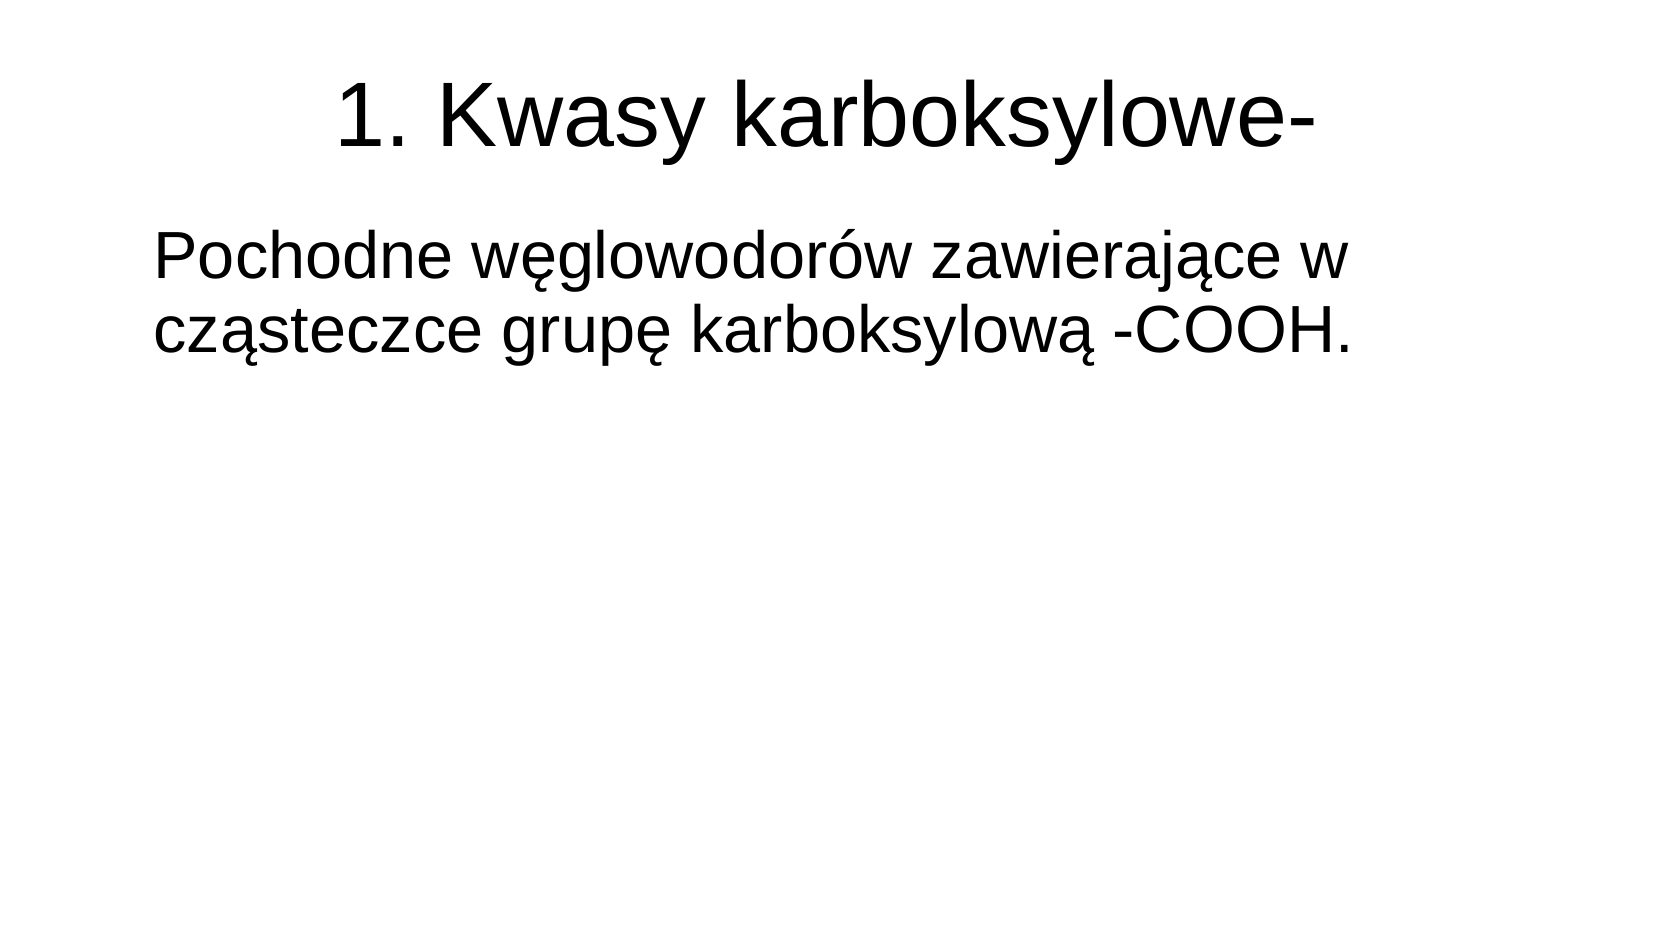

# 1. Kwasy karboksylowe-
Pochodne węglowodorów zawierające w cząsteczce grupę karboksylową -COOH.